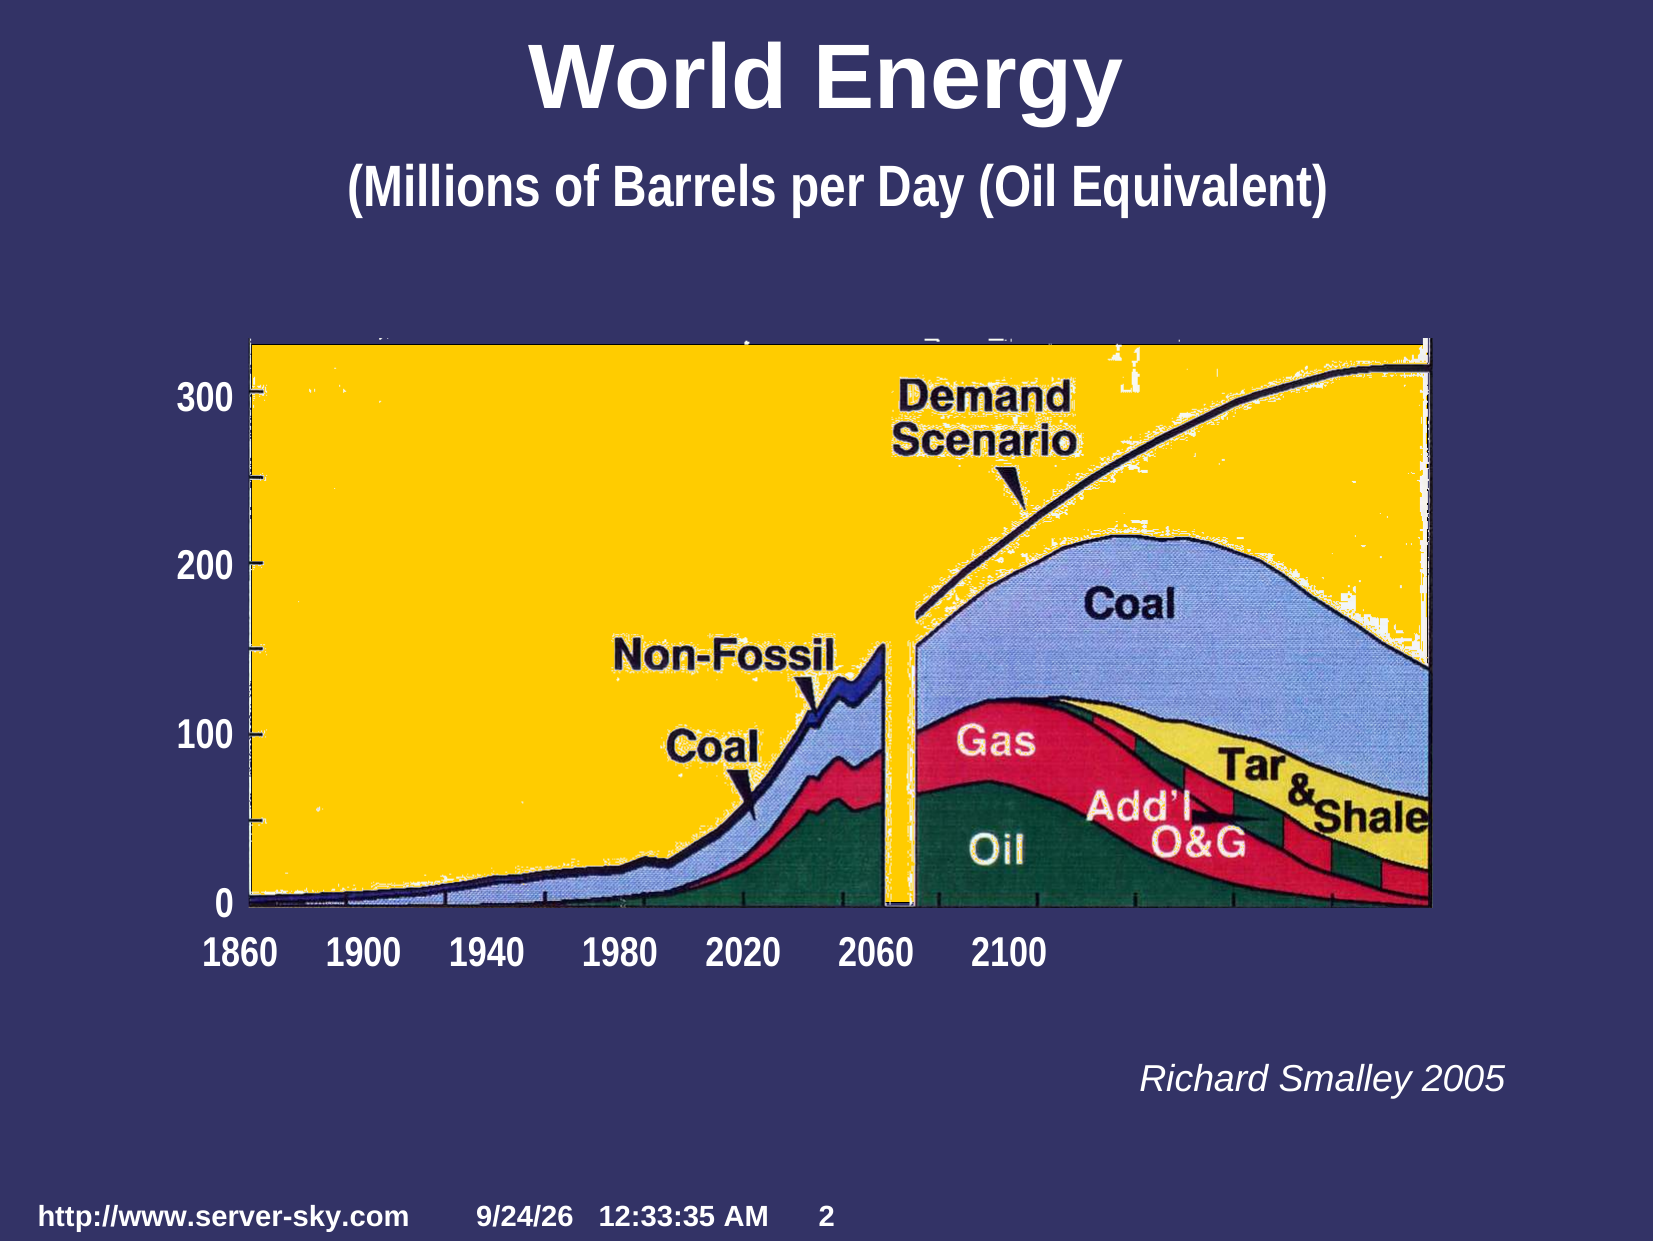

# World Energy
(Millions of Barrels per Day (Oil Equivalent)
300
200
100
0
1860 1900 1940 1980 2020 2060 2100
Richard Smalley 2005